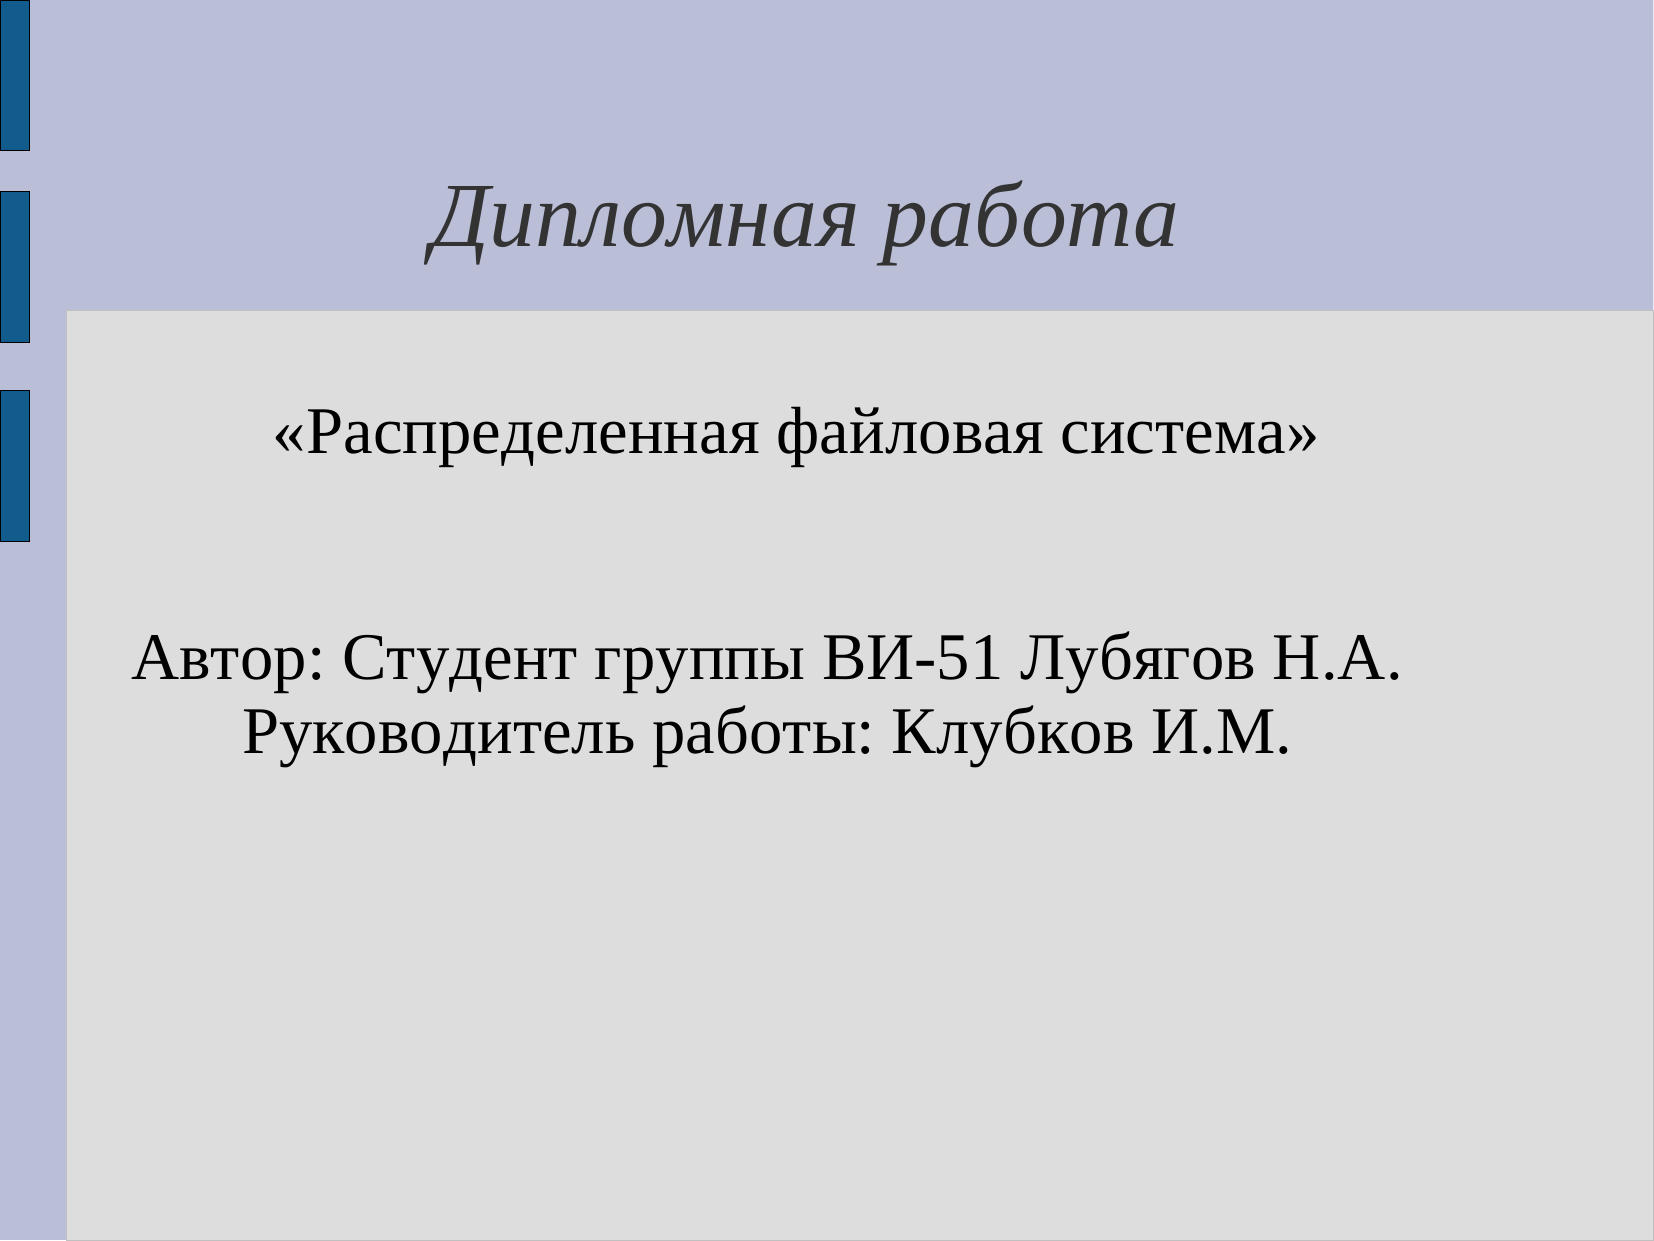

# Дипломная работа
«Распределенная файловая система»
Автор: Студент группы ВИ-51 Лубягов Н.А.
Руководитель работы: Клубков И.М.